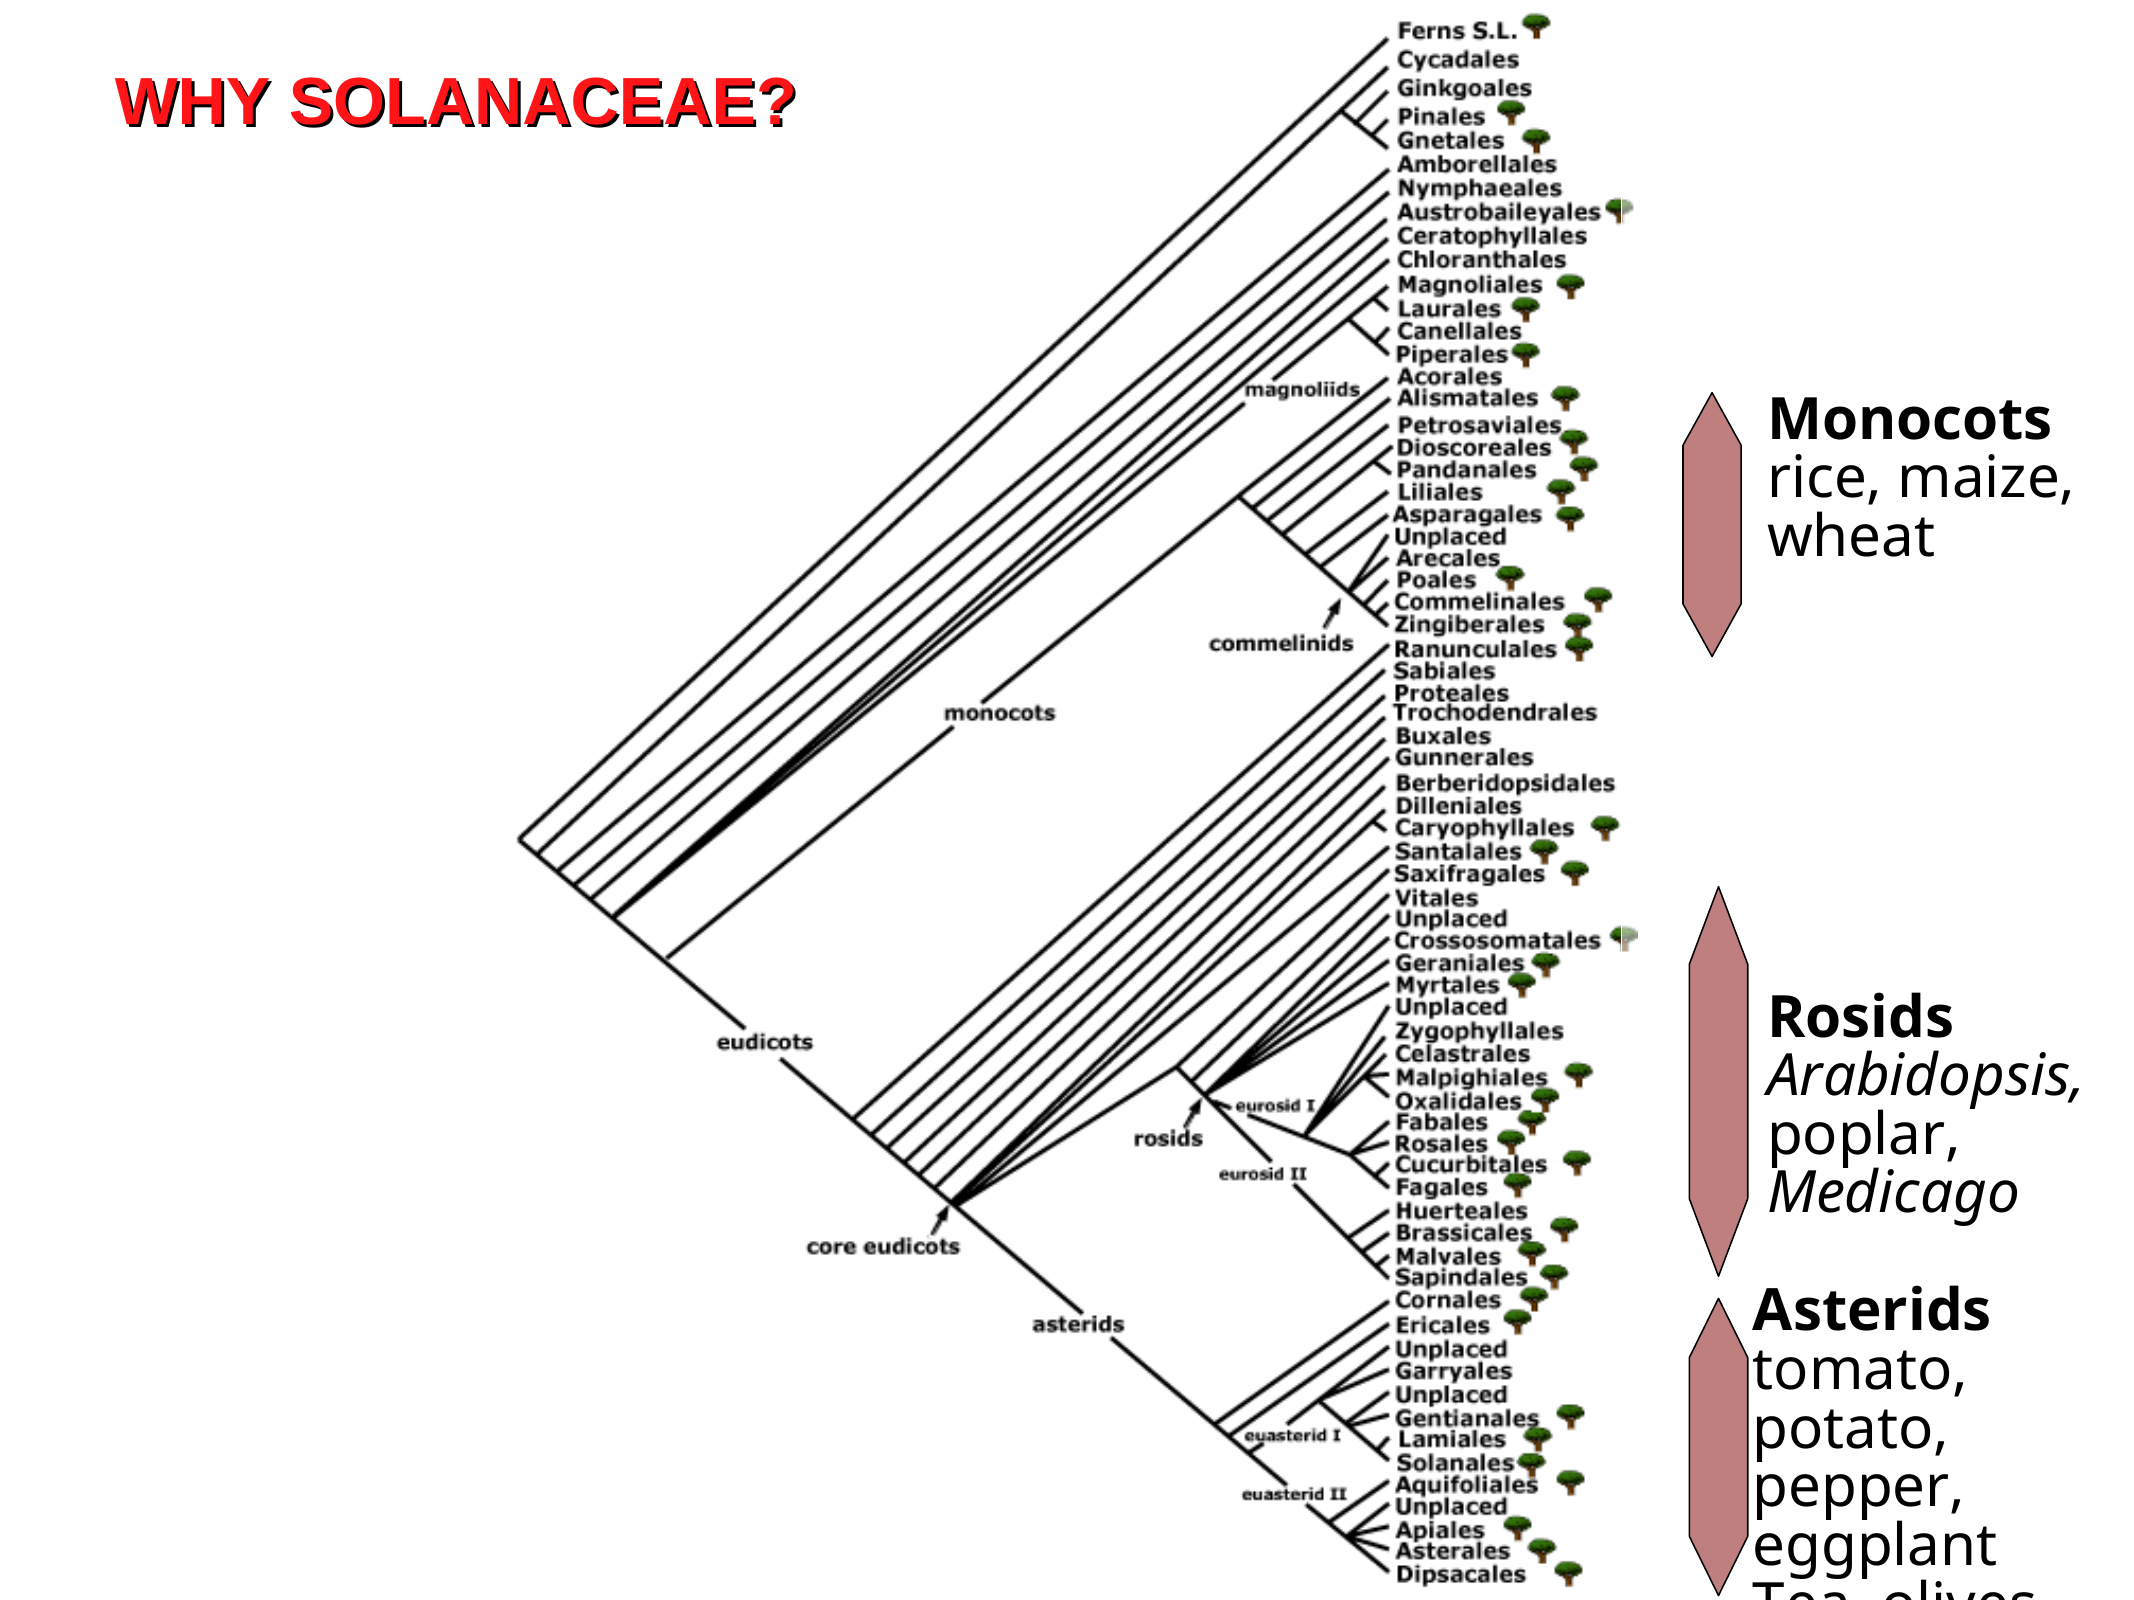

WHY SOLANACEAE?
Monocots
rice, maize, wheat
Rosids
Arabidopsis, poplar, Medicago
Asterids
tomato, potato, pepper, eggplant
Tea, olives, lettuce, carrots Gerbera